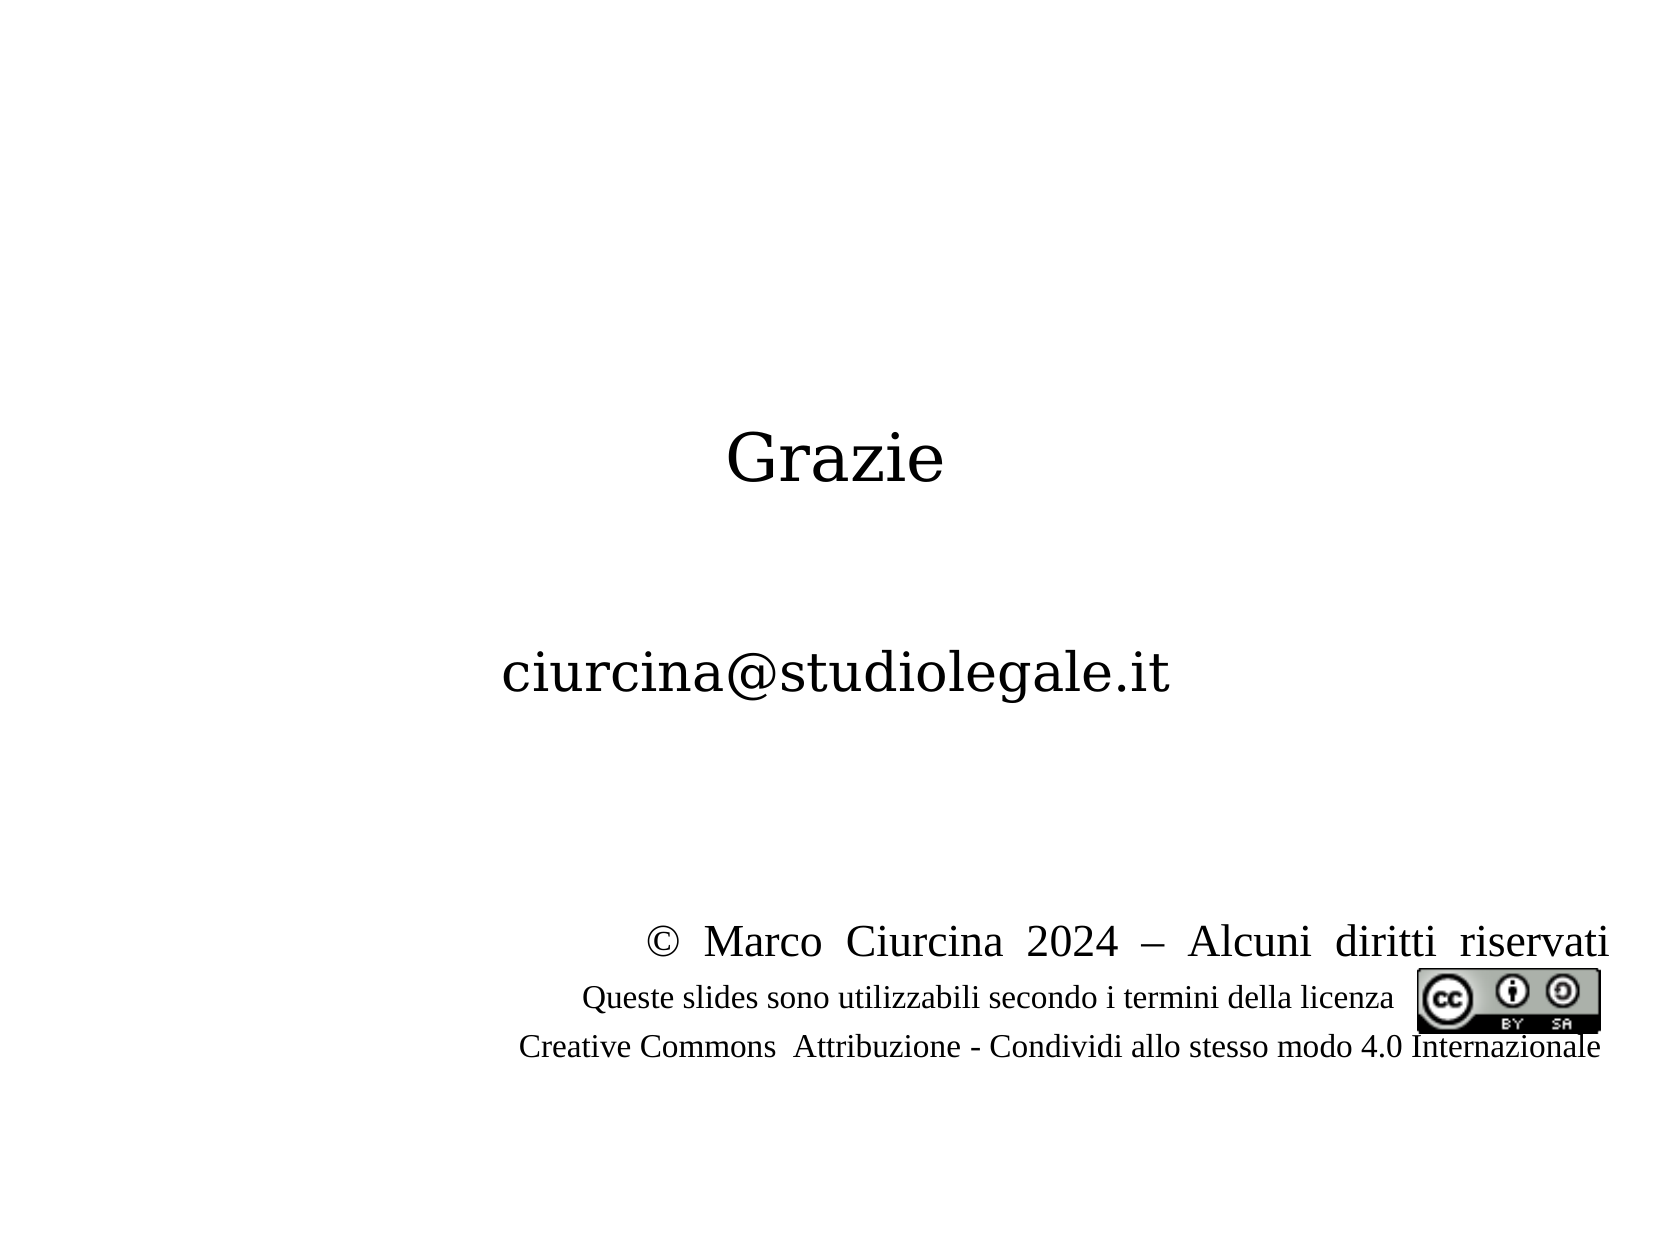

# Grazie
ciurcina@studiolegale.it
© Marco Ciurcina 2024 – Alcuni diritti riservati
Queste slides sono utilizzabili secondo i termini della licenza
Creative Commons Attribuzione­ - Condividi allo stesso modo 4.0 Internazionale